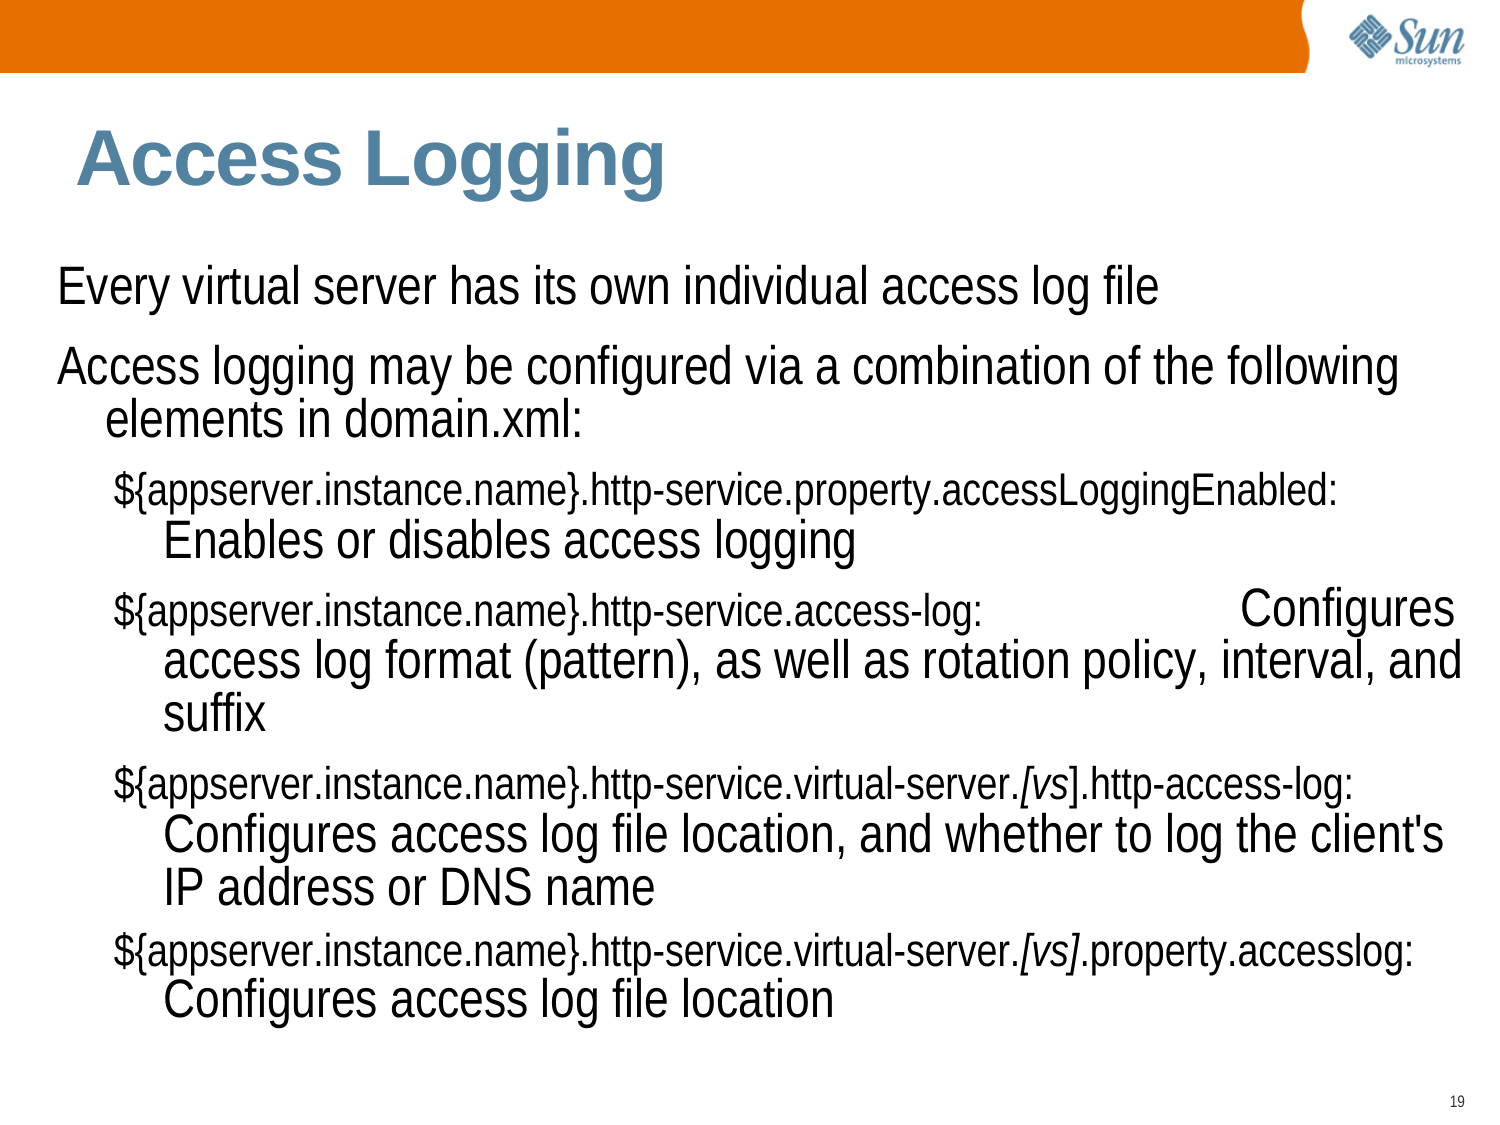

# Access Logging
Every virtual server has its own individual access log file
Access logging may be configured via a combination of the following elements in domain.xml:
${appserver.instance.name}.http-service.property.accessLoggingEnabled: Enables or disables access logging
${appserver.instance.name}.http-service.access-log: Configures access log format (pattern), as well as rotation policy, interval, and suffix
${appserver.instance.name}.http-service.virtual-server.[vs].http-access-log: Configures access log file location, and whether to log the client's IP address or DNS name
${appserver.instance.name}.http-service.virtual-server.[vs].property.accesslog: Configures access log file location